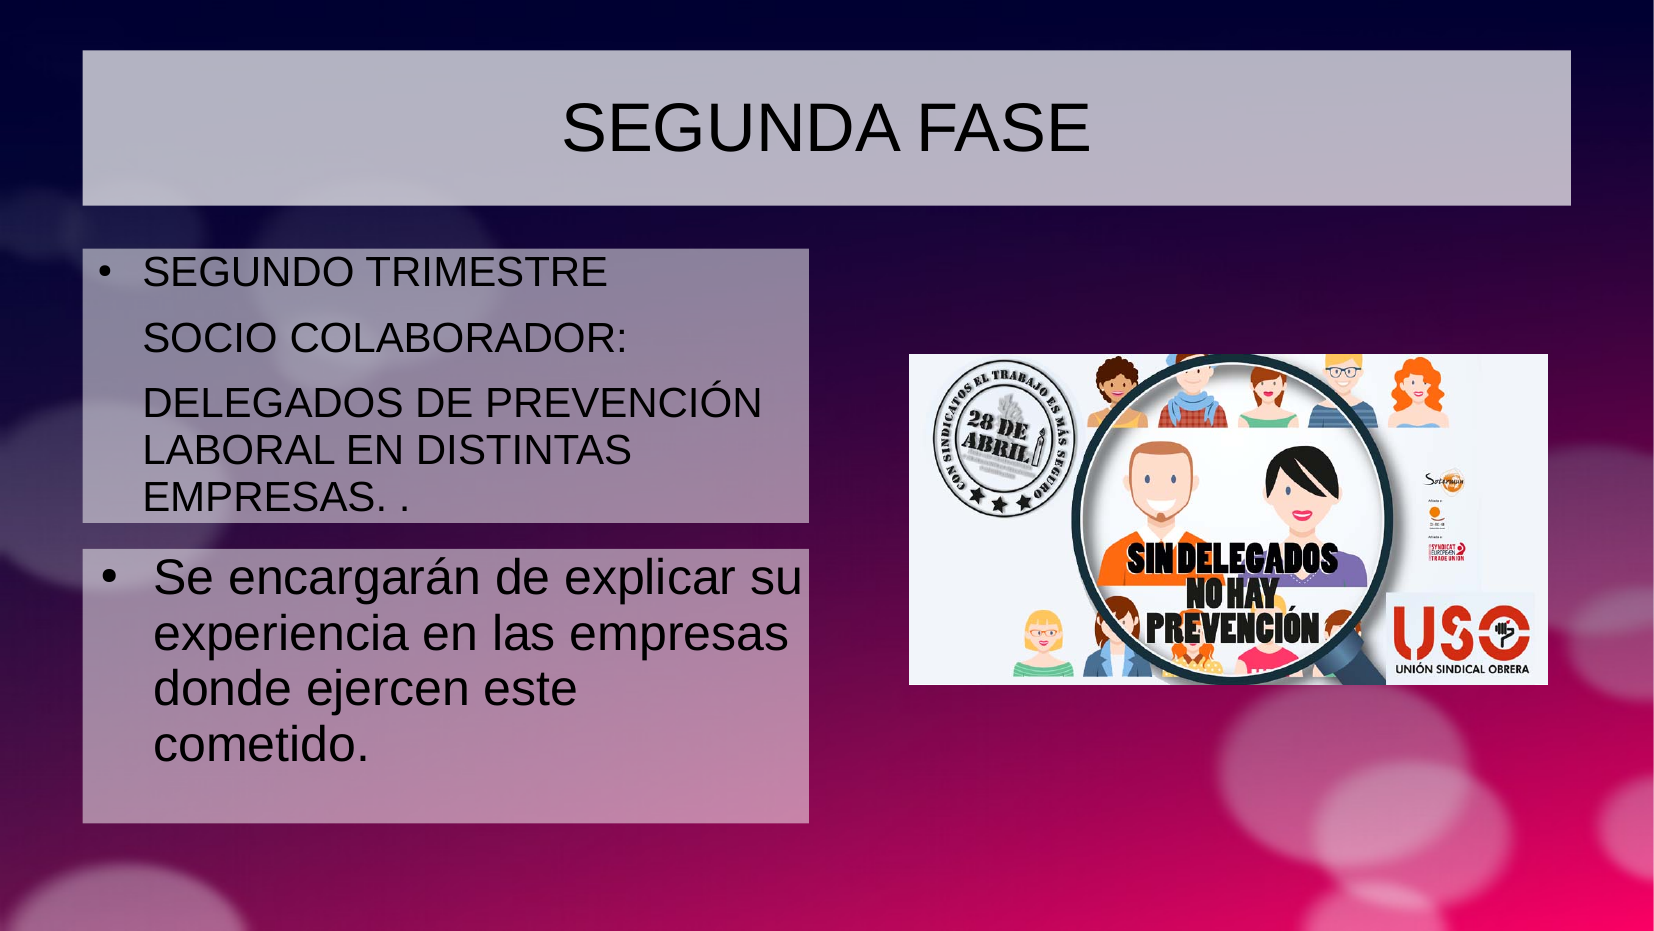

# SEGUNDA FASE
SEGUNDO TRIMESTRE
SOCIO COLABORADOR:
DELEGADOS DE PREVENCIÓN LABORAL EN DISTINTAS EMPRESAS. .
Se encargarán de explicar su experiencia en las empresas donde ejercen este cometido.